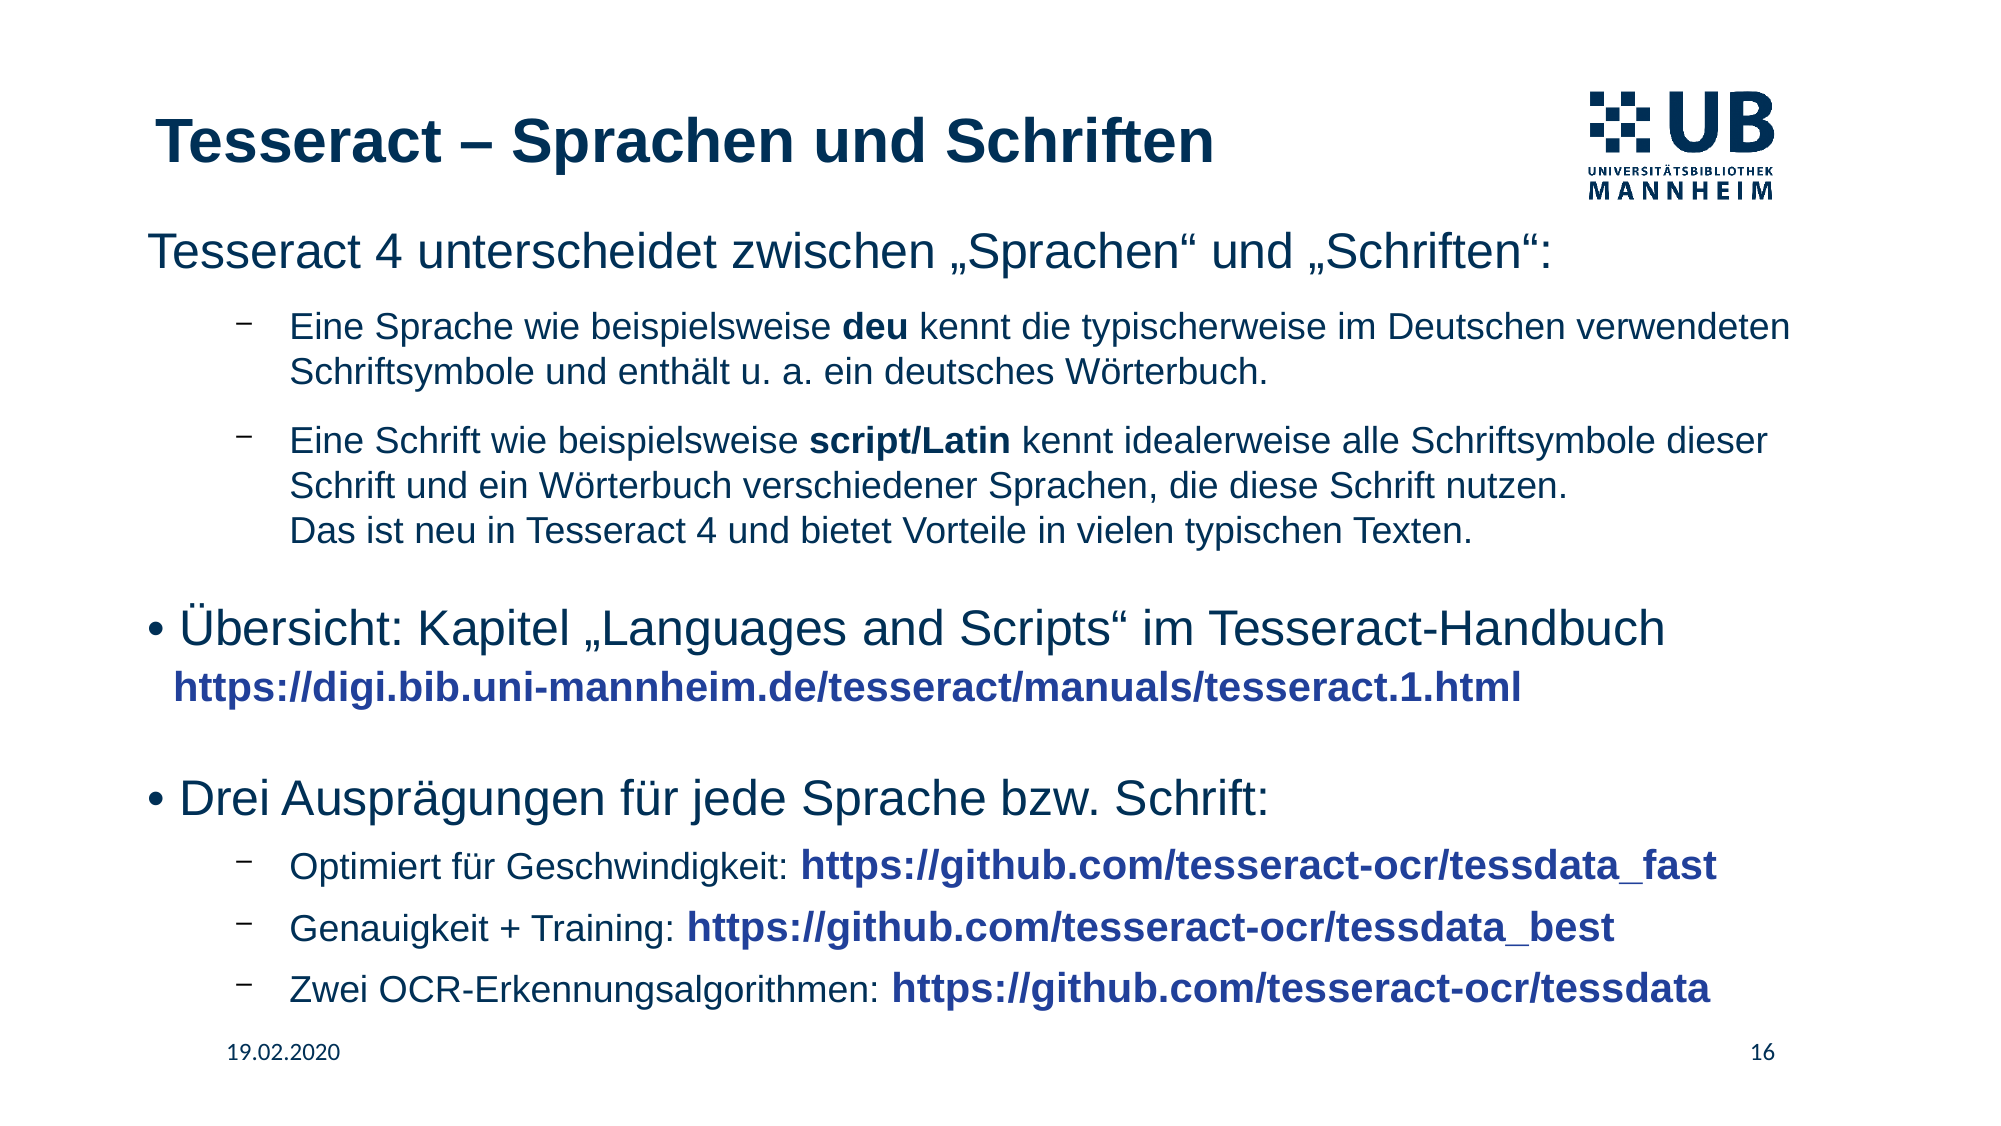

# Tesseract – Sprachen und Schriften
Tesseract 4 unterscheidet zwischen „Sprachen“ und „Schriften“:
Eine Sprache wie beispielsweise deu kennt die typischerweise im Deutschen verwendeten Schriftsymbole und enthält u. a. ein deutsches Wörterbuch.
Eine Schrift wie beispielsweise script/Latin kennt idealerweise alle Schriftsymbole dieser Schrift und ein Wörterbuch verschiedener Sprachen, die diese Schrift nutzen.
Das ist neu in Tesseract 4 und bietet Vorteile in vielen typischen Texten.
• Übersicht: Kapitel „Languages and Scripts“ im Tesseract-Handbuch
 https://digi.bib.uni-mannheim.de/tesseract/manuals/tesseract.1.html
• Drei Ausprägungen für jede Sprache bzw. Schrift:
Optimiert für Geschwindigkeit: https://github.com/tesseract-ocr/tessdata_fast
Genauigkeit + Training: https://github.com/tesseract-ocr/tessdata_best
Zwei OCR-Erkennungsalgorithmen: https://github.com/tesseract-ocr/tessdata
19.02.2020